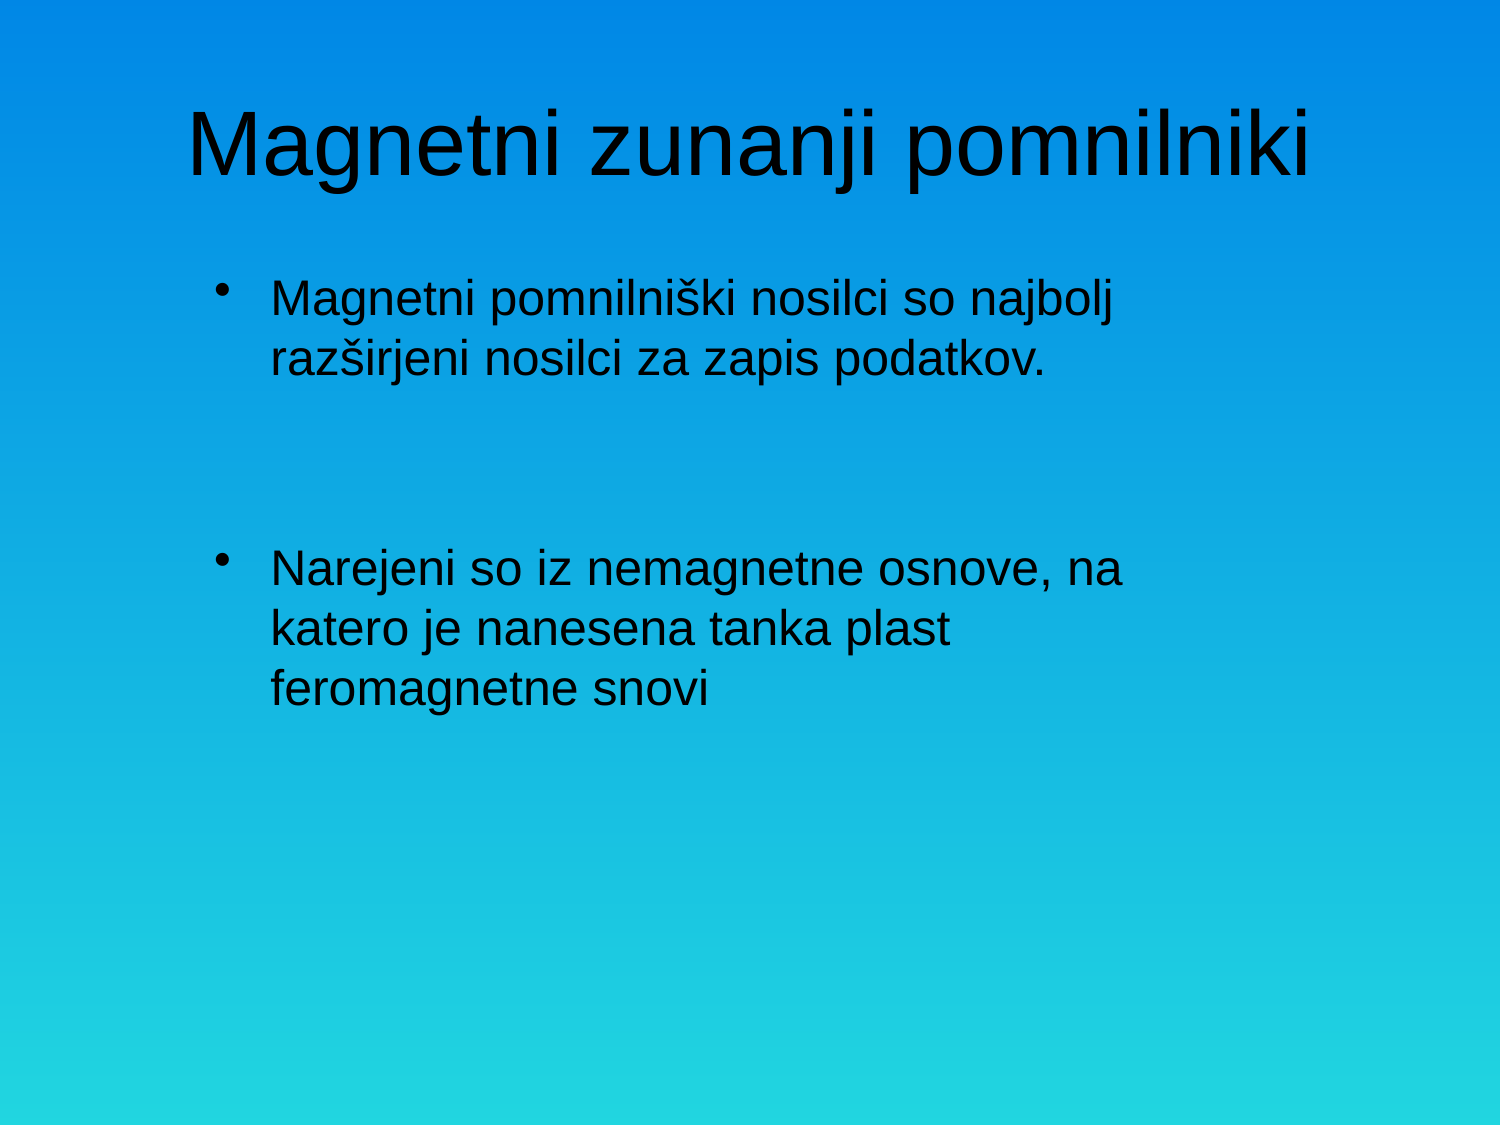

# Magnetni zunanji pomnilniki
Magnetni pomnilniški nosilci so najbolj razširjeni nosilci za zapis podatkov.
Narejeni so iz nemagnetne osnove, na katero je nanesena tanka plast feromagnetne snovi